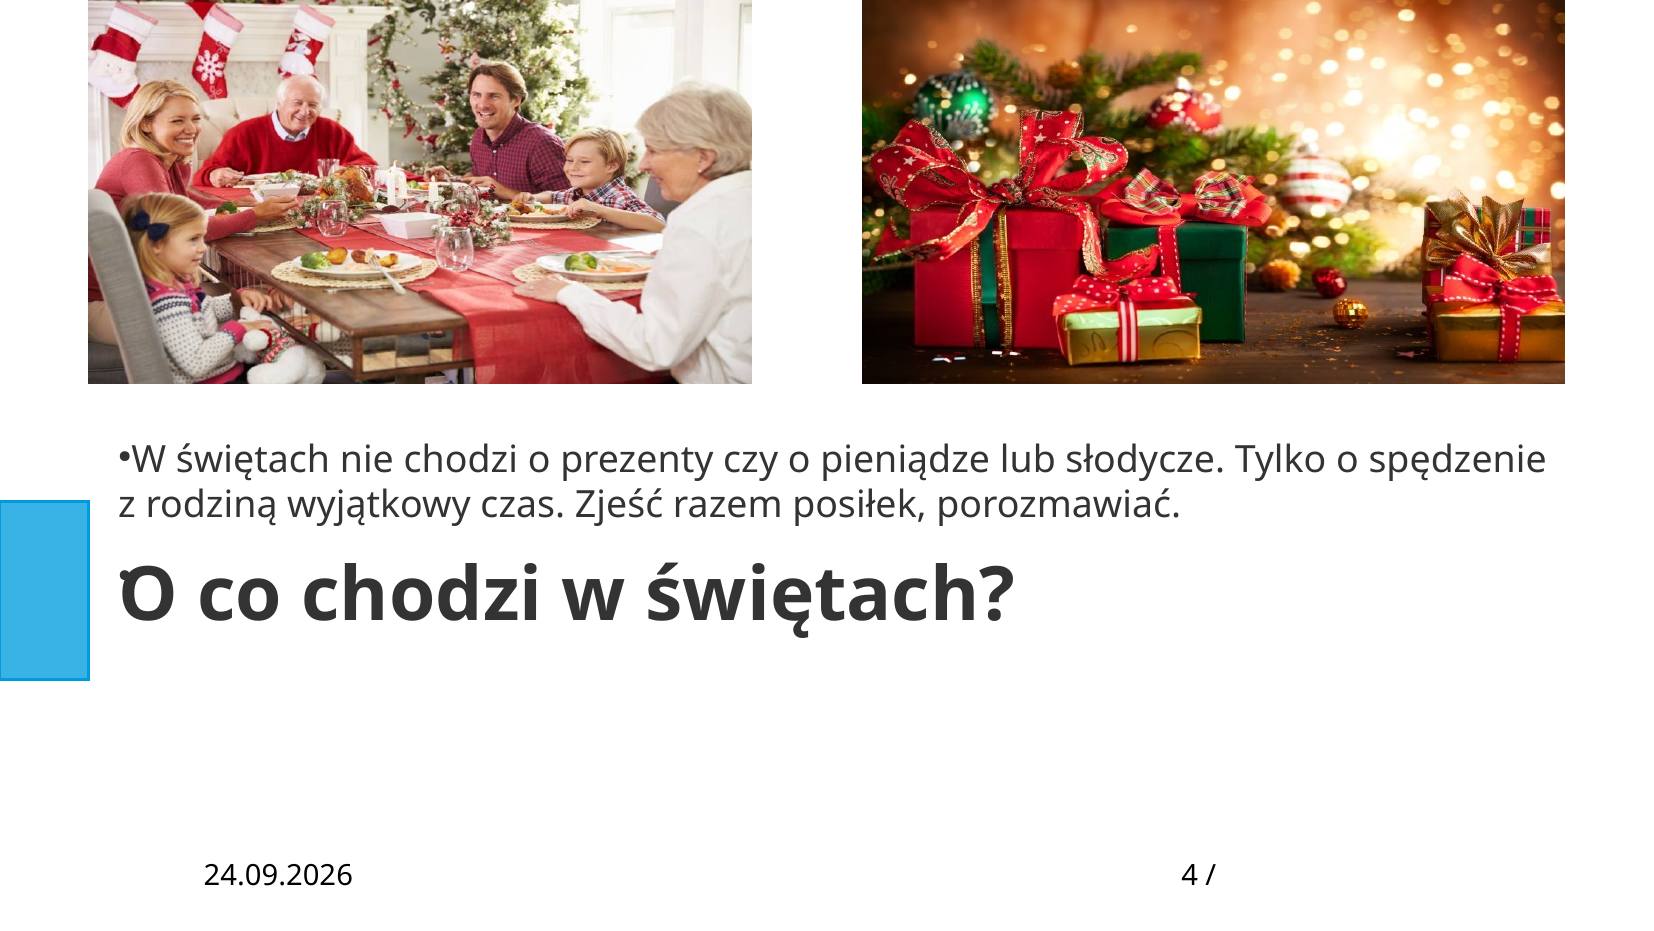

W świętach nie chodzi o prezenty czy o pieniądze lub słodycze. Tylko o spędzenie z rodziną wyjątkowy czas. Zjeść razem posiłek, porozmawiać.
# O co chodzi w świętach?